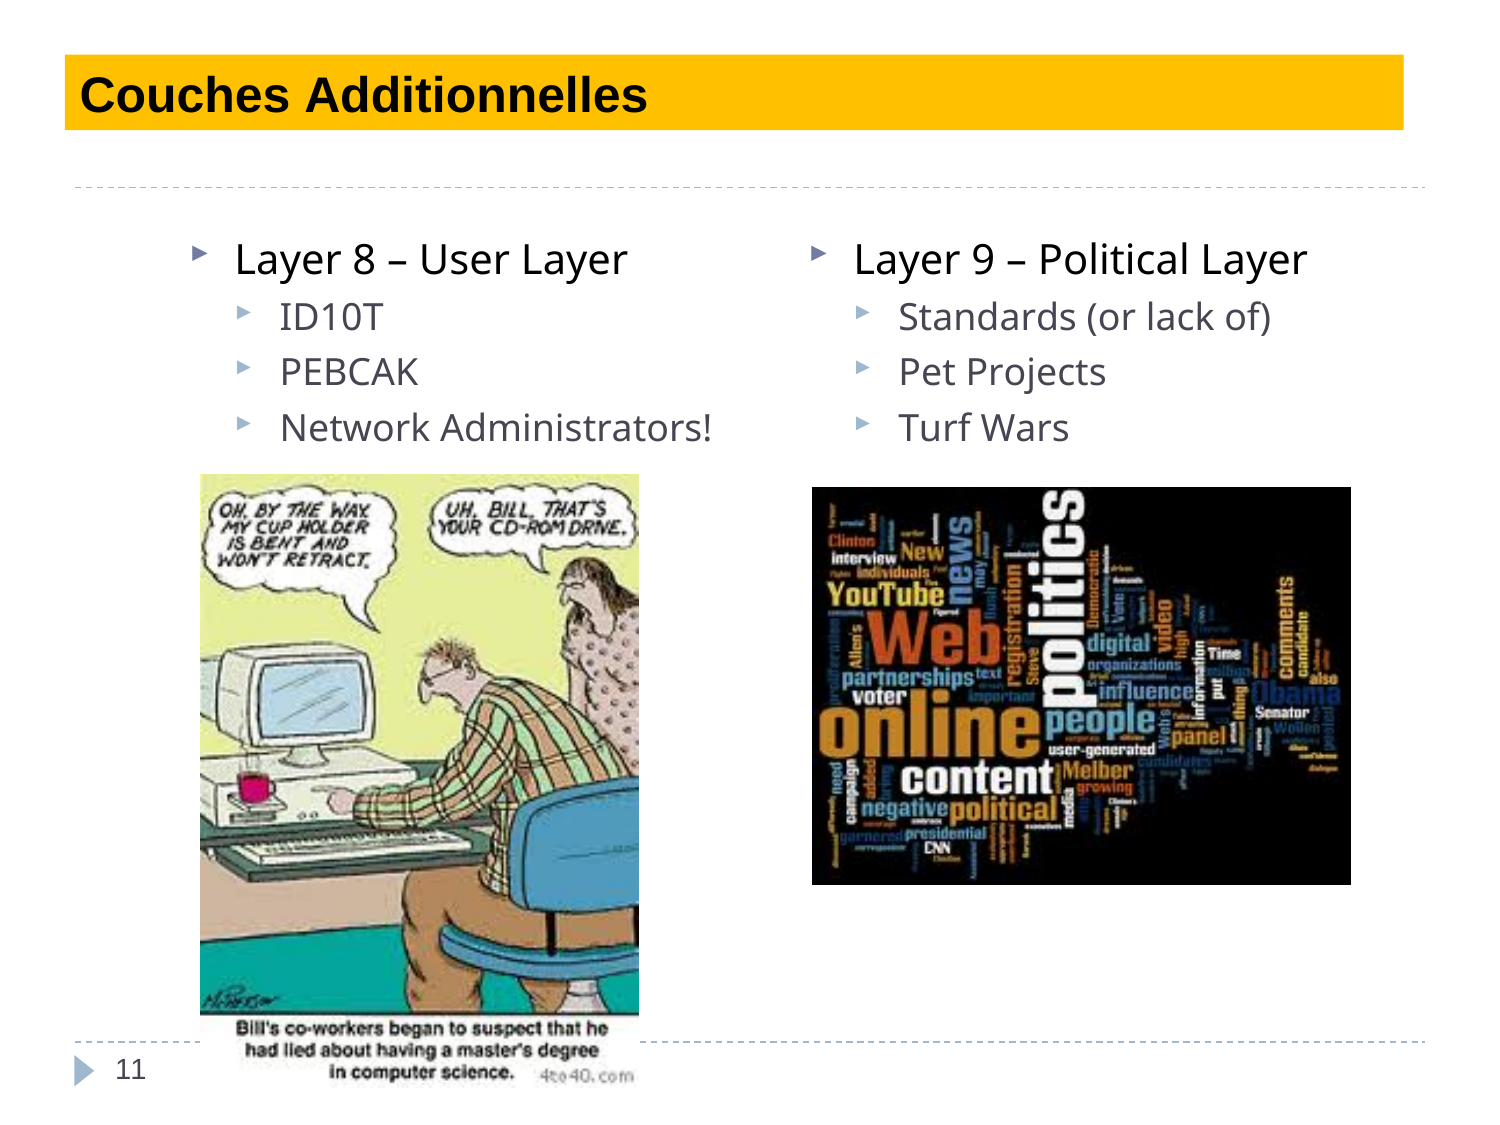

Couches Additionnelles
Layer 8 – User Layer
ID10T
PEBCAK
Network Administrators!
Layer 9 – Political Layer
Standards (or lack of)
Pet Projects
Turf Wars
7
6
5
4
3
2
1